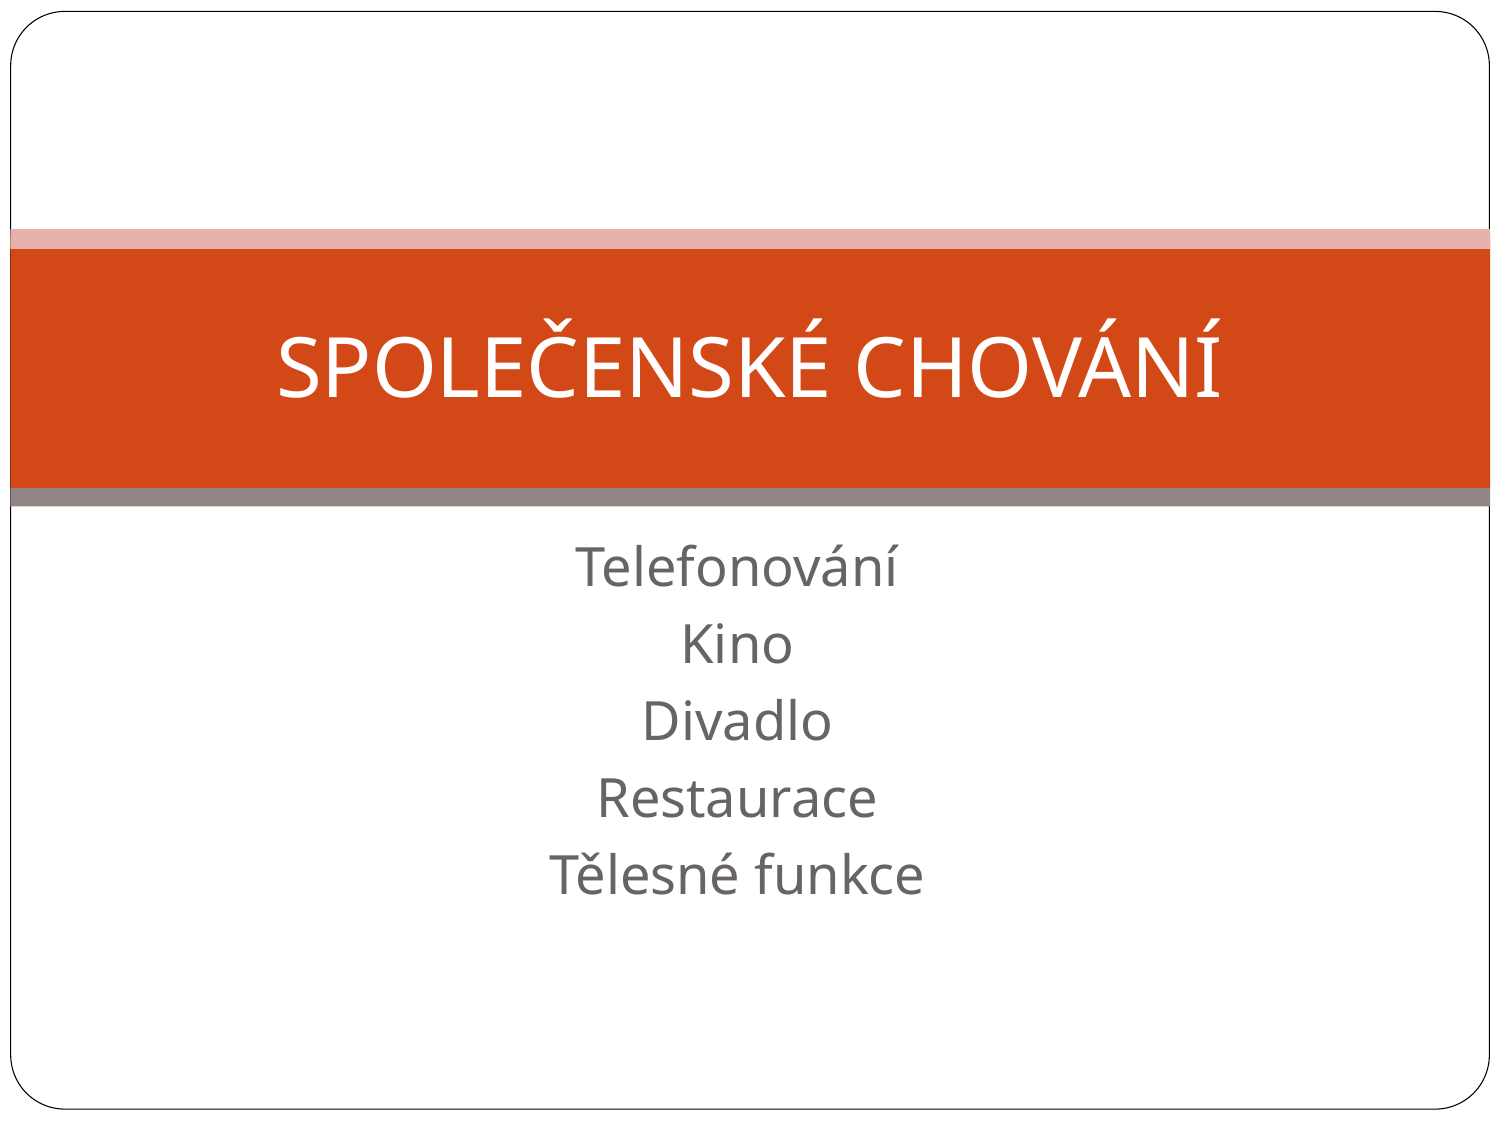

# SPOLEČENSKÉ CHOVÁNÍ
Telefonování
Kino
Divadlo
Restaurace
Tělesné funkce